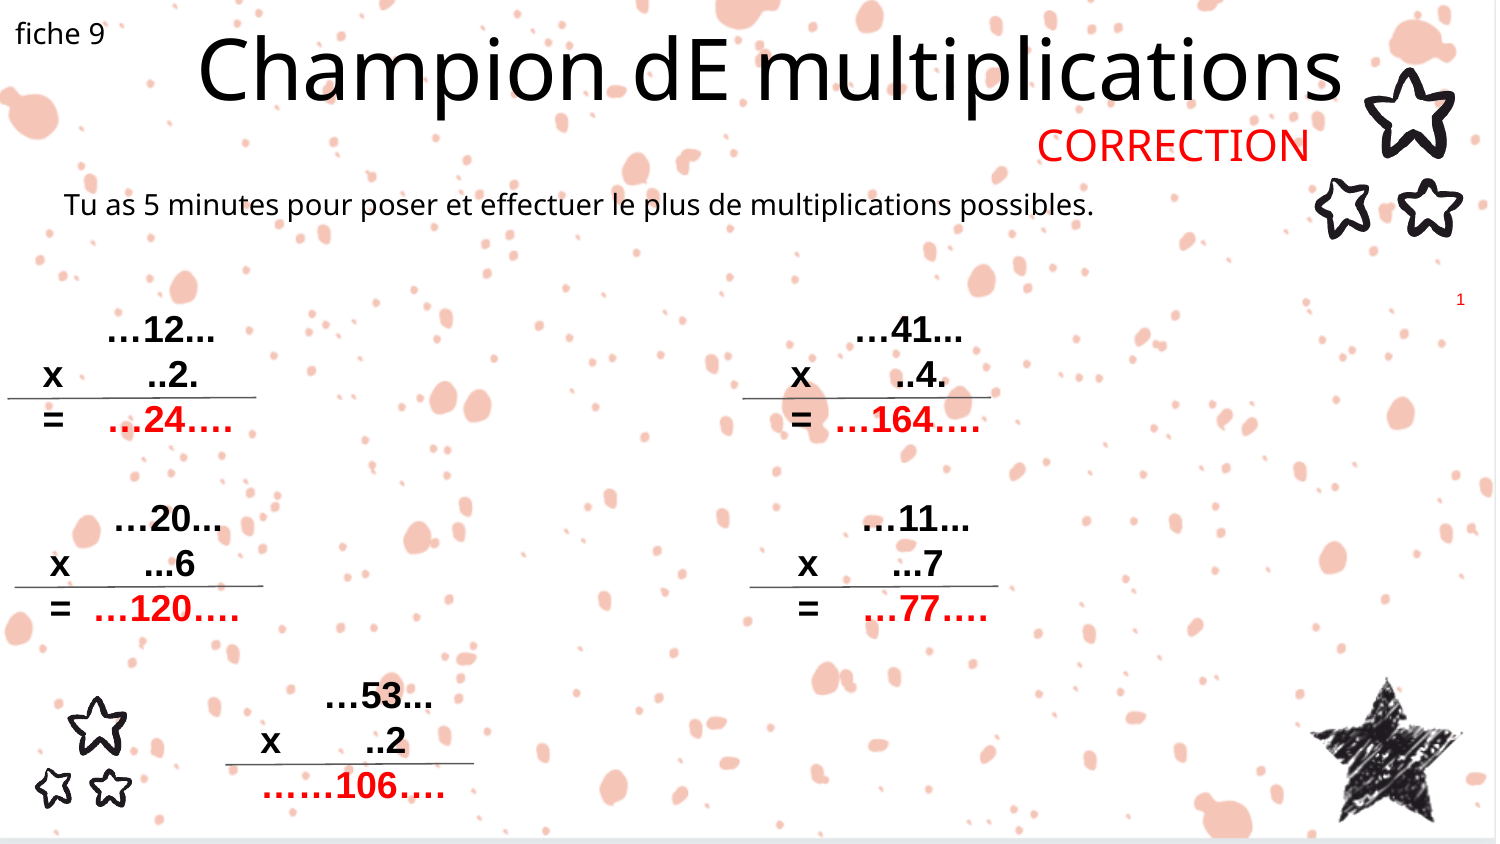

fiche 9
Champion dE multiplications
CORRECTION
Tu as 5 minutes pour poser et effectuer le plus de multiplications possibles.
1
 …12...
x ..2.
= …24….
 …41...
x ..4.
= …164….
 …20...
x ...6
= …120….
 …11...
x ...7
= …77….
 …53...
x ..2
……106….